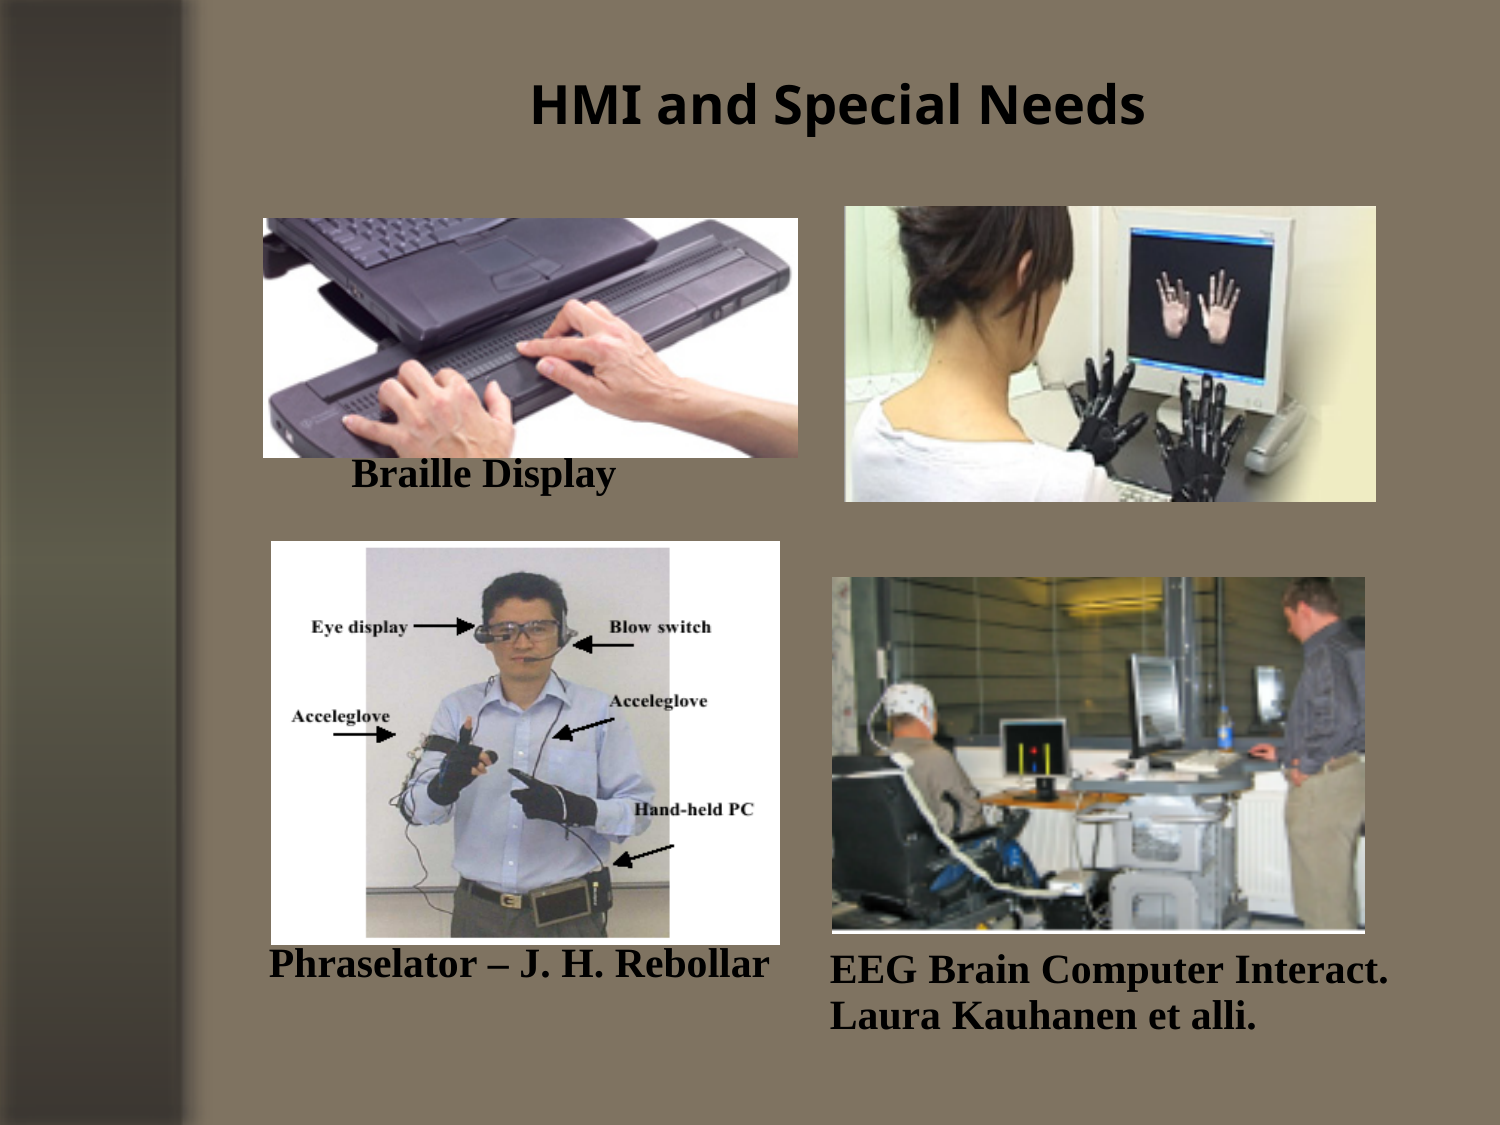

# HMI and Special Needs
Braille Display
Phraselator – J. H. Rebollar
EEG Brain Computer Interact.
Laura Kauhanen et alli.